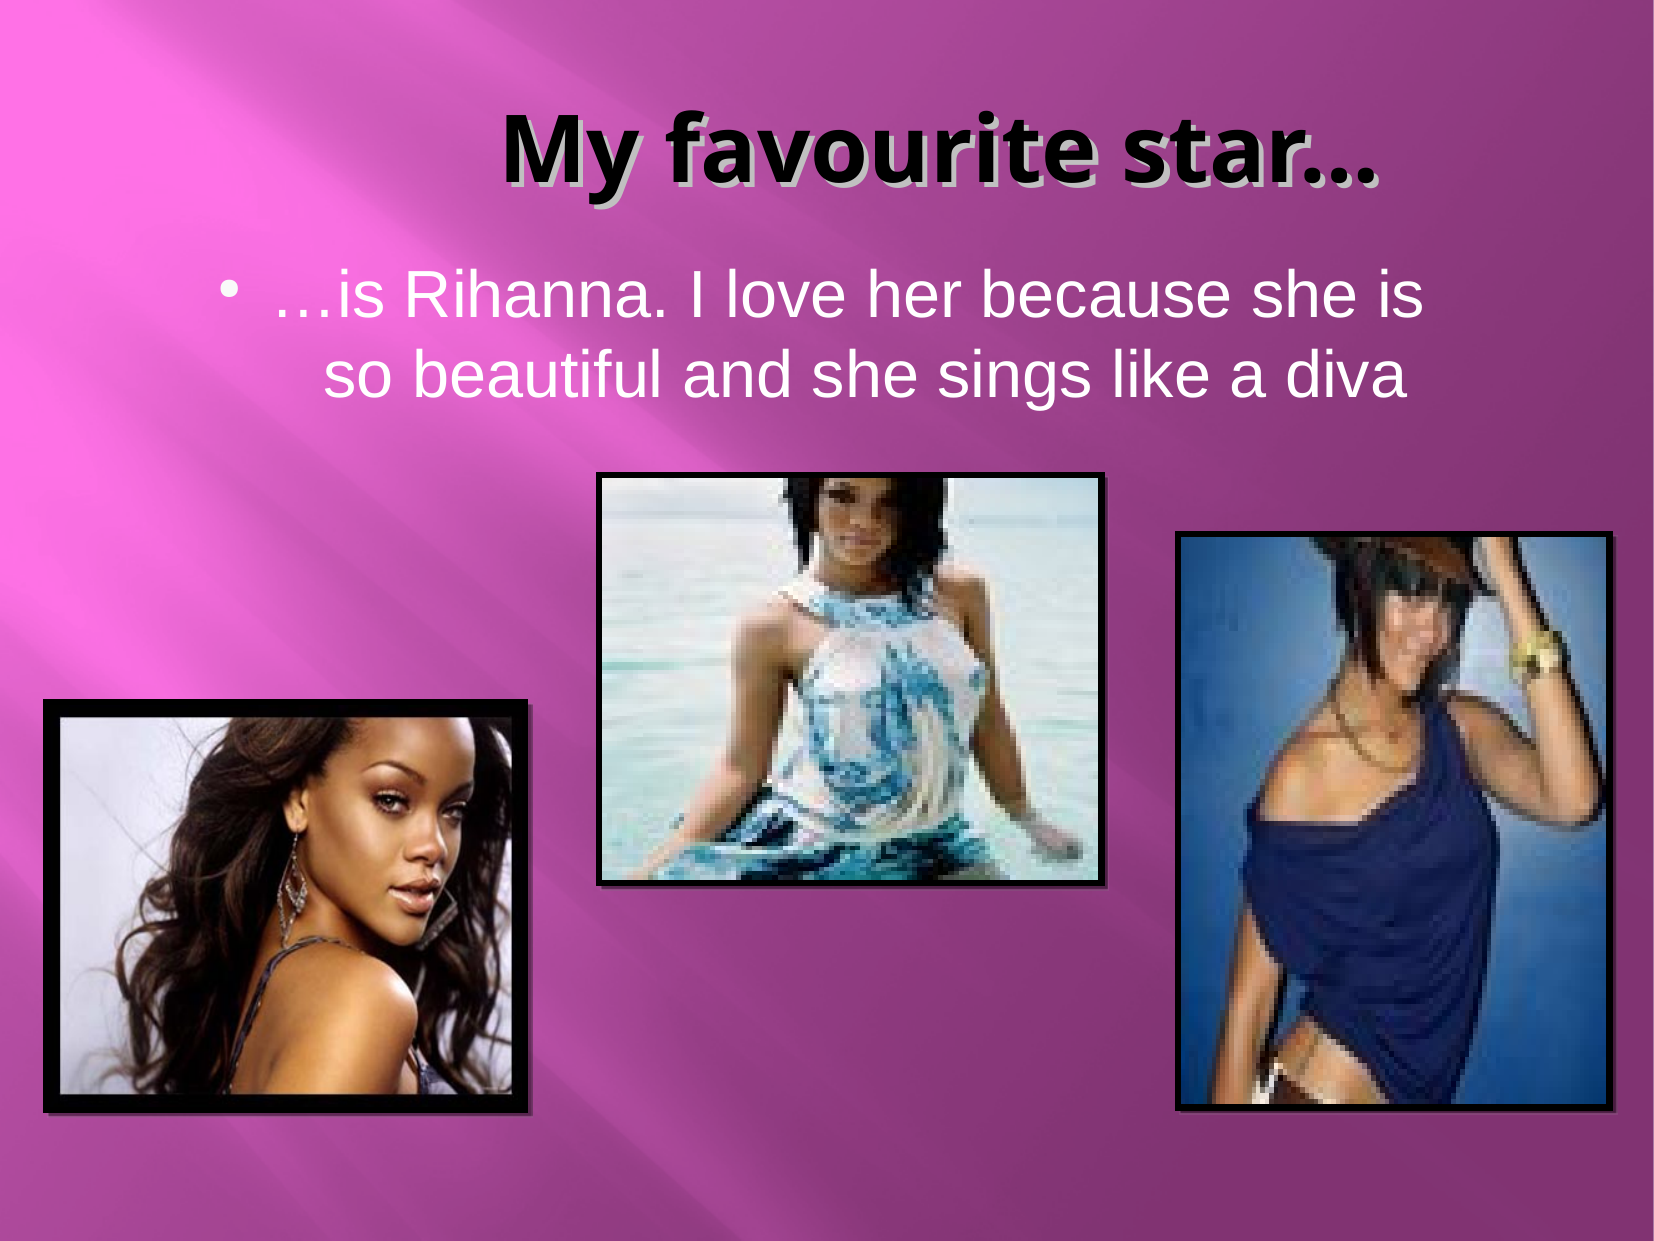

# My favourite star…
…is Rihanna. I love her because she is so beautiful and she sings like a diva